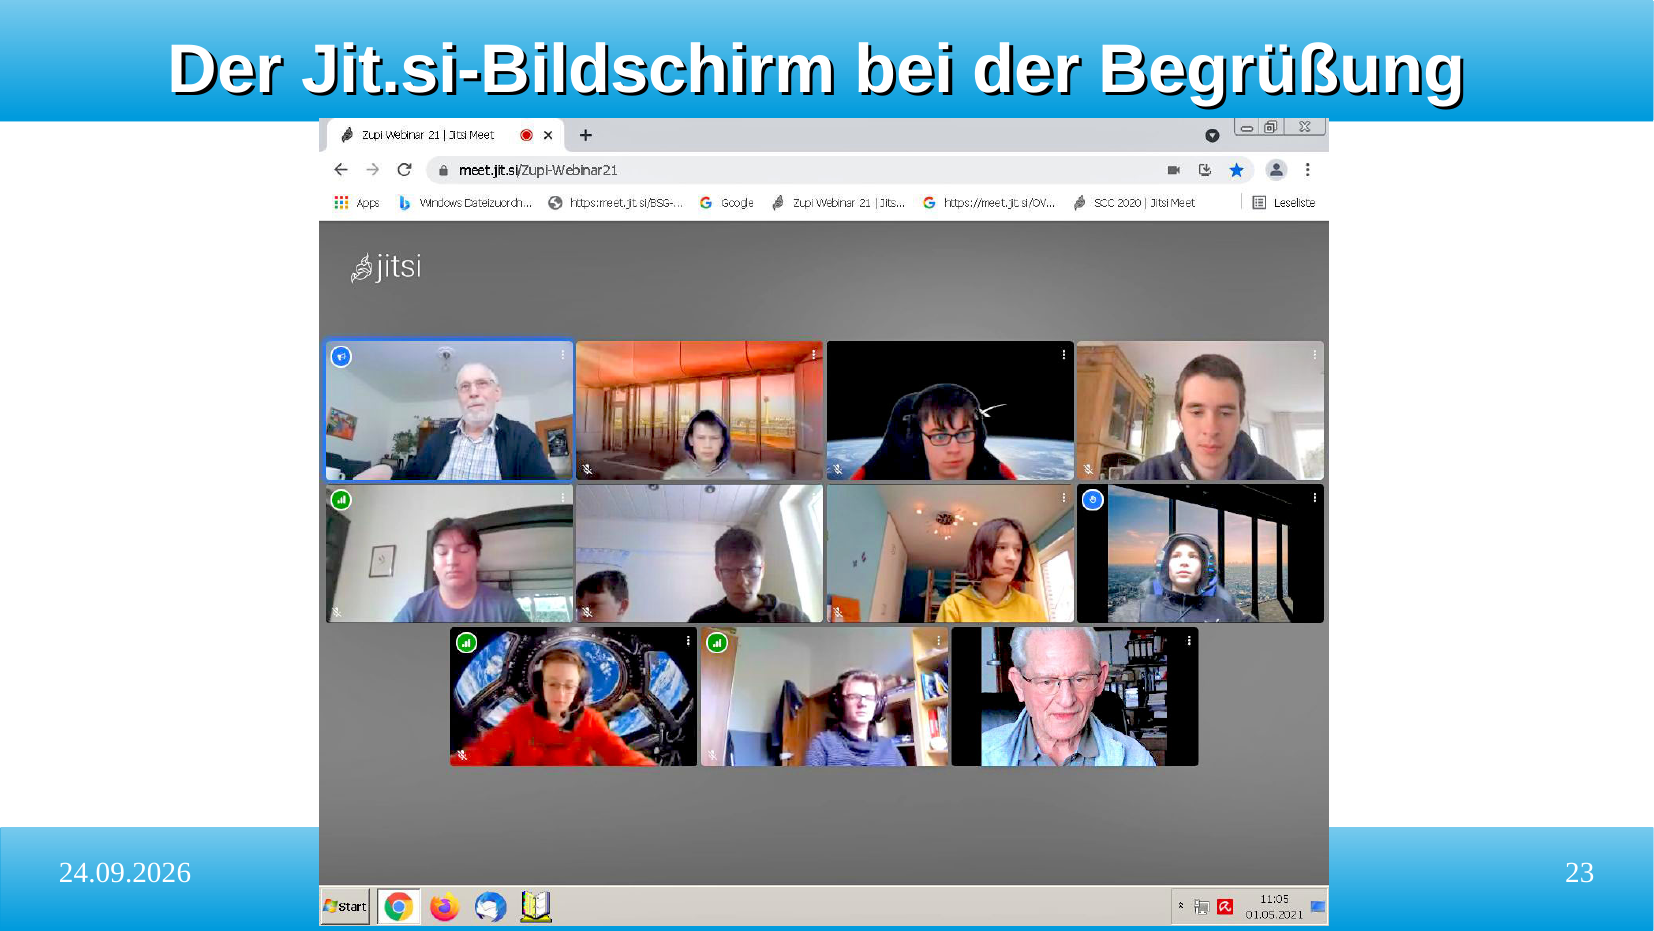

# Der Jit.si-Bildschirm bei der Begrüßung
23